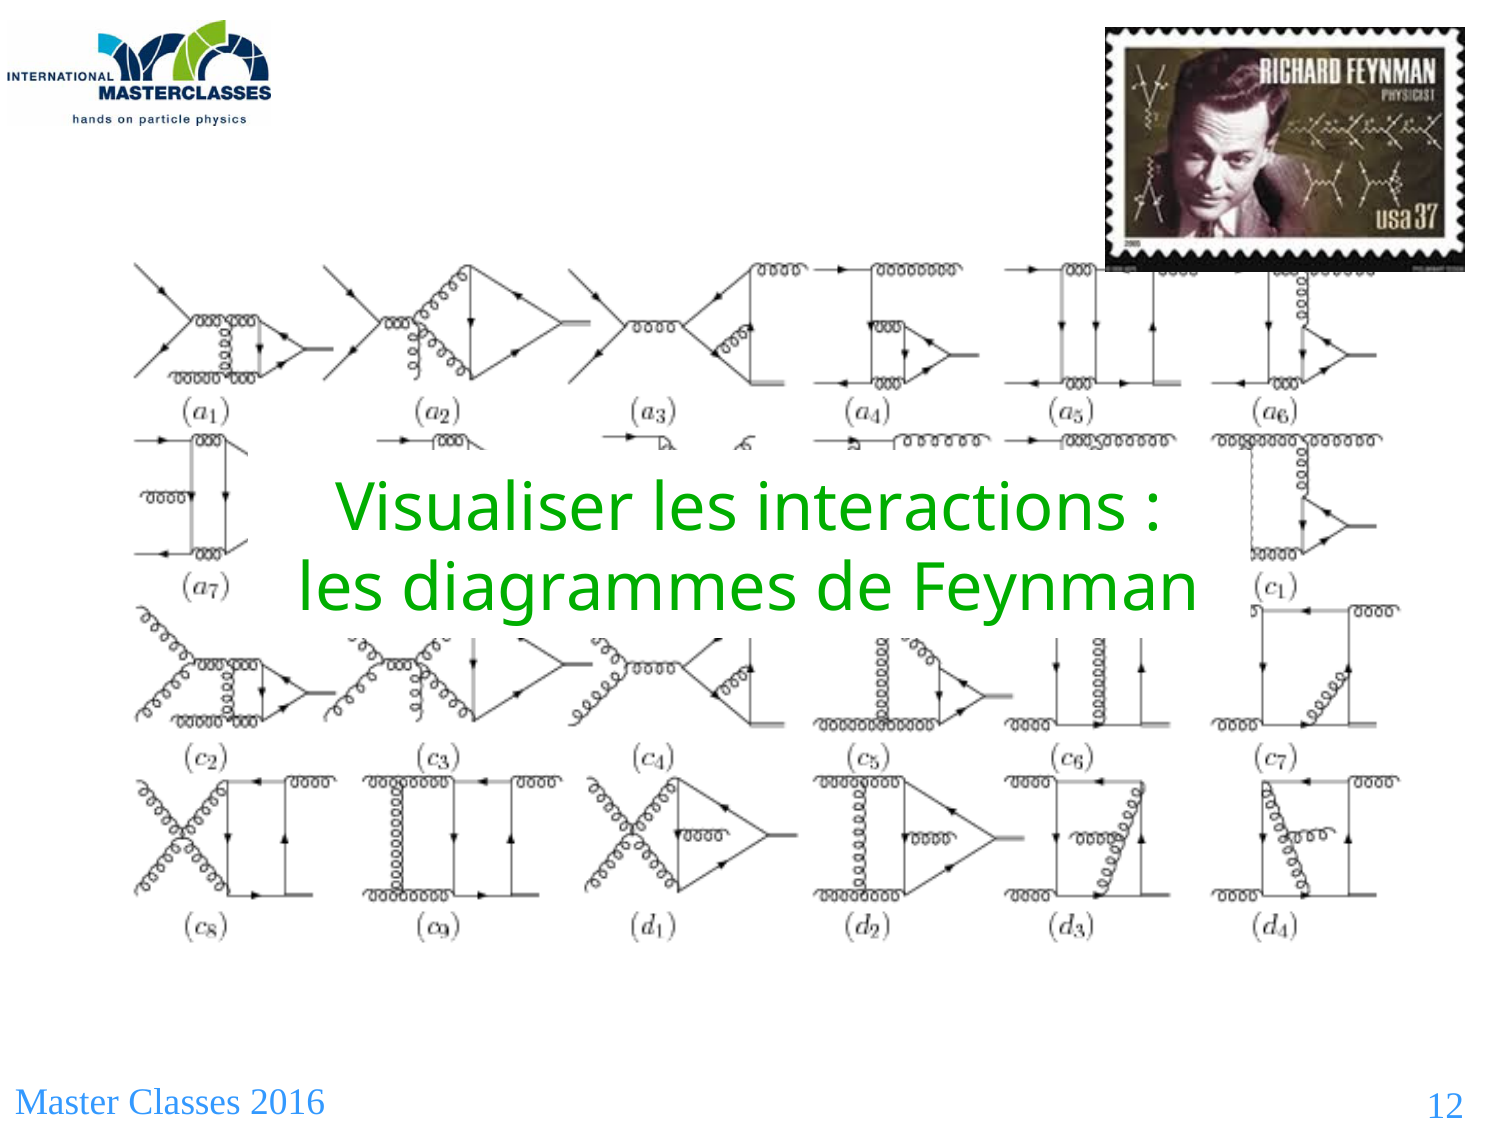

# Visualiser les interactions : les diagrammes de Feynman
Master Classes 2016
12